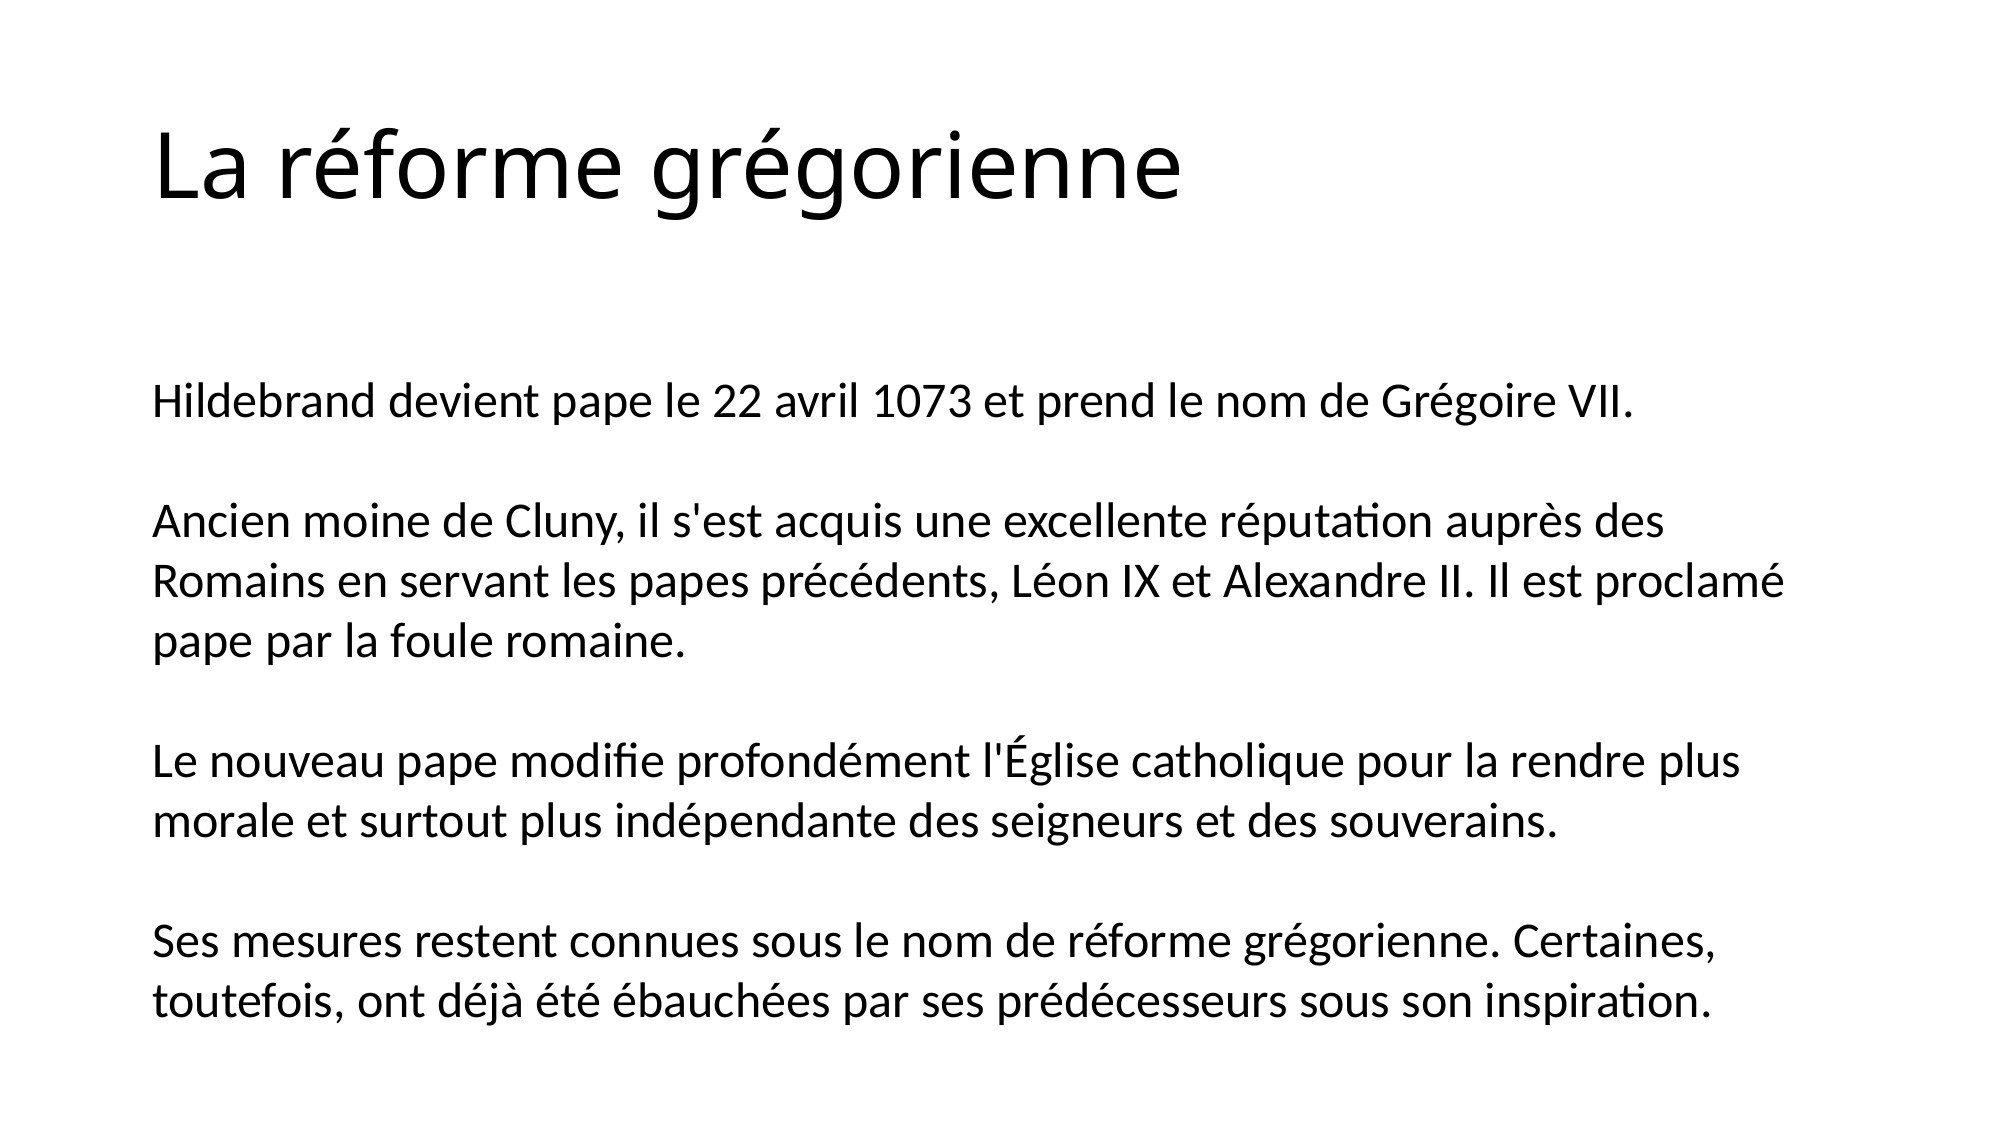

# La réforme grégorienne
Hildebrand devient pape le 22 avril 1073 et prend le nom de Grégoire VII.
Ancien moine de Cluny, il s'est acquis une excellente réputation auprès des Romains en servant les papes précédents, Léon IX et Alexandre II. Il est proclamé pape par la foule romaine.
Le nouveau pape modifie profondément l'Église catholique pour la rendre plus morale et surtout plus indépendante des seigneurs et des souverains.
Ses mesures restent connues sous le nom de réforme grégorienne. Certaines, toutefois, ont déjà été ébauchées par ses prédécesseurs sous son inspiration.